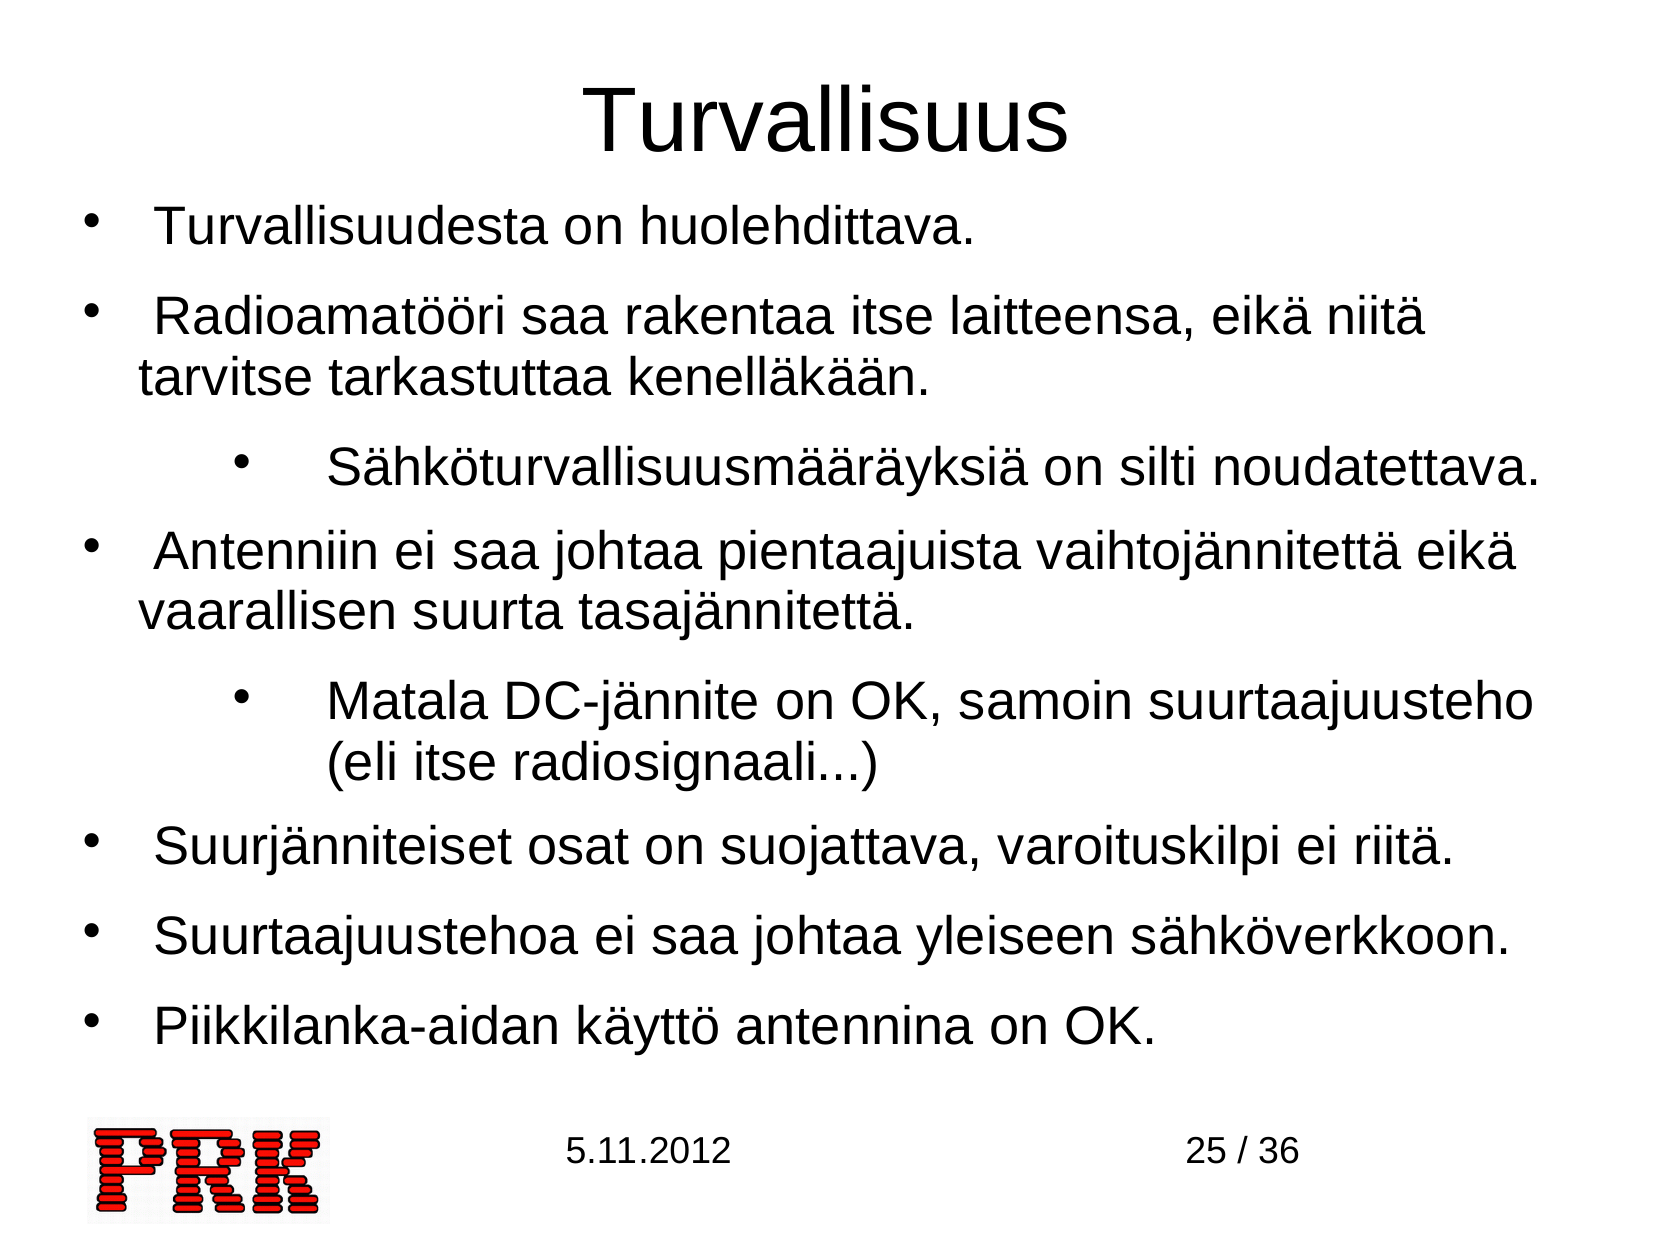

# Turvallisuus
 Turvallisuudesta on huolehdittava.
 Radioamatööri saa rakentaa itse laitteensa, eikä niitä tarvitse tarkastuttaa kenelläkään.
Sähköturvallisuusmääräyksiä on silti noudatettava.
 Antenniin ei saa johtaa pientaajuista vaihtojännitettä eikä vaarallisen suurta tasajännitettä.
Matala DC-jännite on OK, samoin suurtaajuusteho (eli itse radiosignaali...)
 Suurjänniteiset osat on suojattava, varoituskilpi ei riitä.
 Suurtaajuustehoa ei saa johtaa yleiseen sähköverkkoon.
 Piikkilanka-aidan käyttö antennina on OK.
25